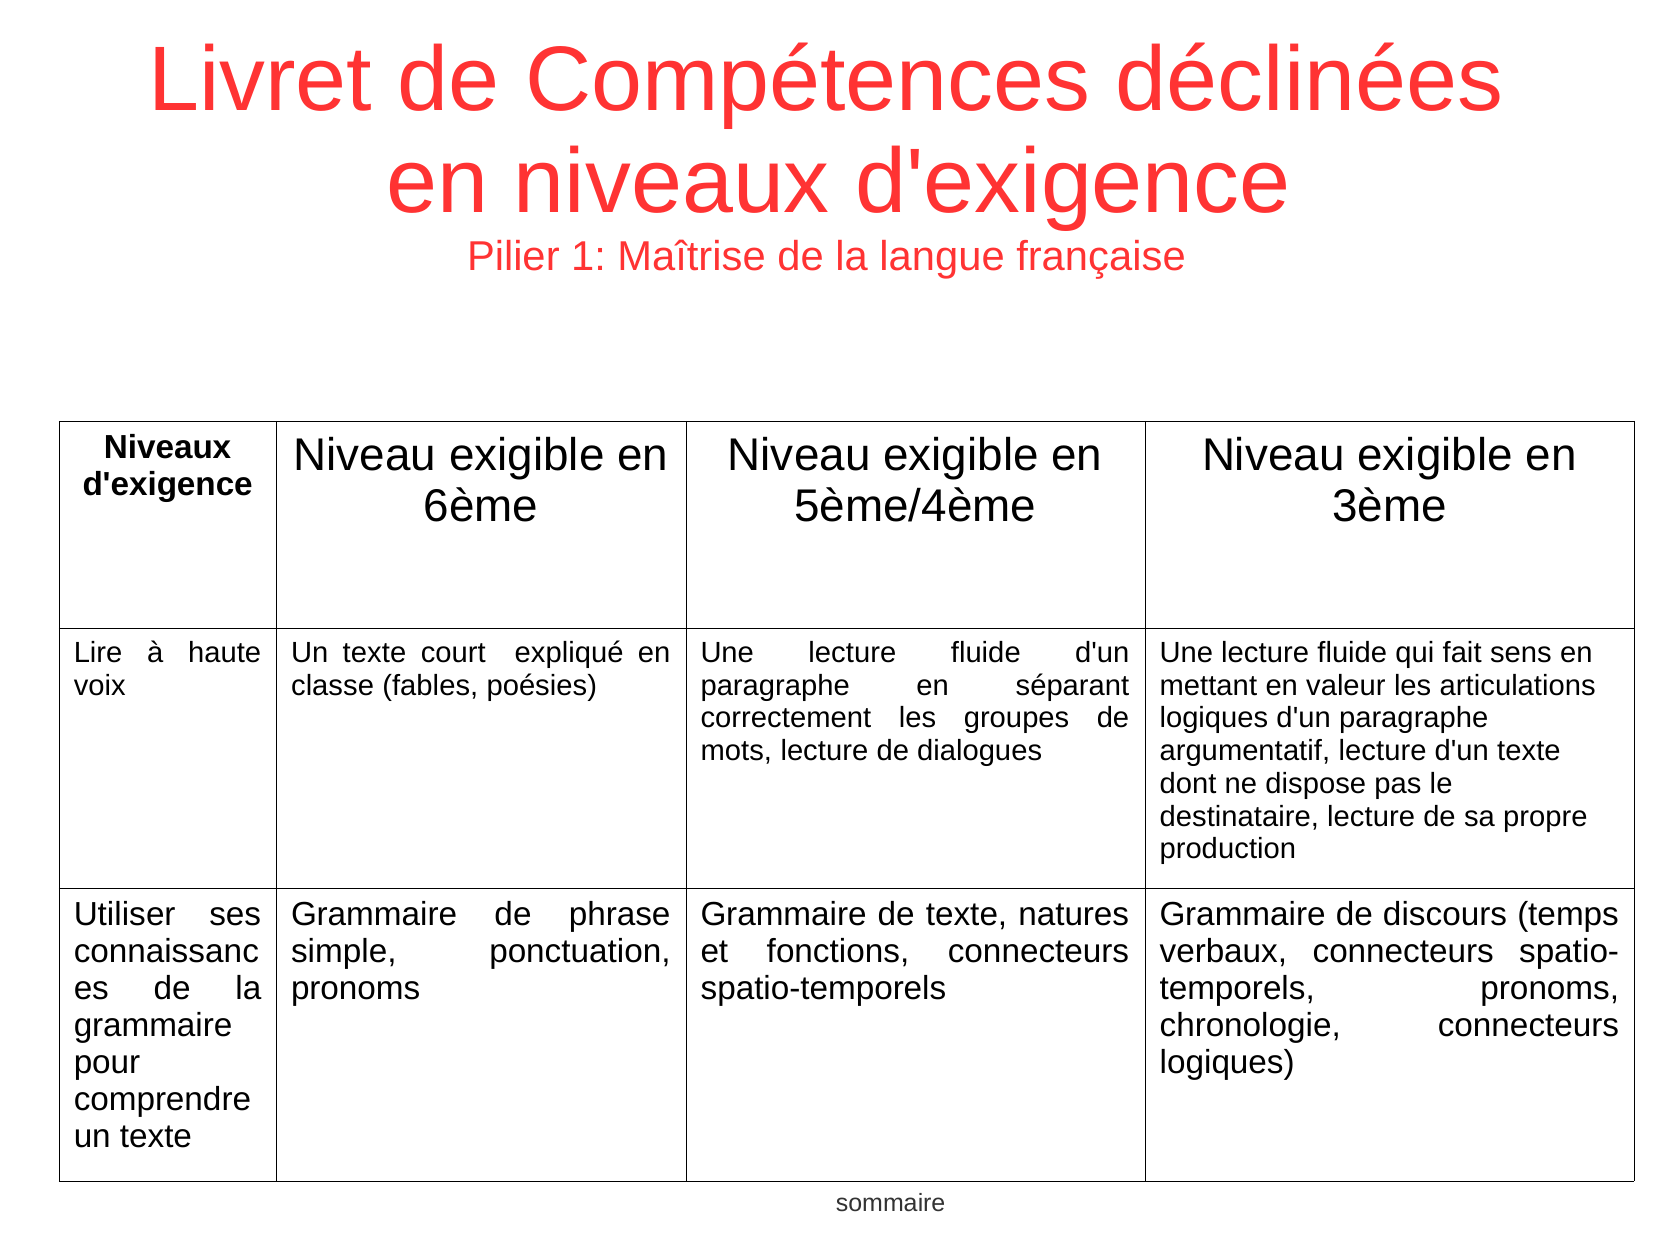

# Livret de Compétences déclinées en niveaux d'exigence Pilier 1: Maîtrise de la langue française
| Niveaux d'exigence | Niveau exigible en 6ème | Niveau exigible en 5ème/4ème | Niveau exigible en 3ème |
| --- | --- | --- | --- |
| Lire à haute voix | Un texte court expliqué en classe (fables, poésies) | Une lecture fluide d'un paragraphe en séparant correctement les groupes de mots, lecture de dialogues | Une lecture fluide qui fait sens en mettant en valeur les articulations logiques d'un paragraphe argumentatif, lecture d'un texte dont ne dispose pas le destinataire, lecture de sa propre production |
| Utiliser ses connaissances de la grammaire pour comprendre un texte | Grammaire de phrase simple, ponctuation, pronoms | Grammaire de texte, natures et fonctions, connecteurs spatio-temporels | Grammaire de discours (temps verbaux, connecteurs spatio-temporels, pronoms, chronologie, connecteurs logiques) |
sommaire